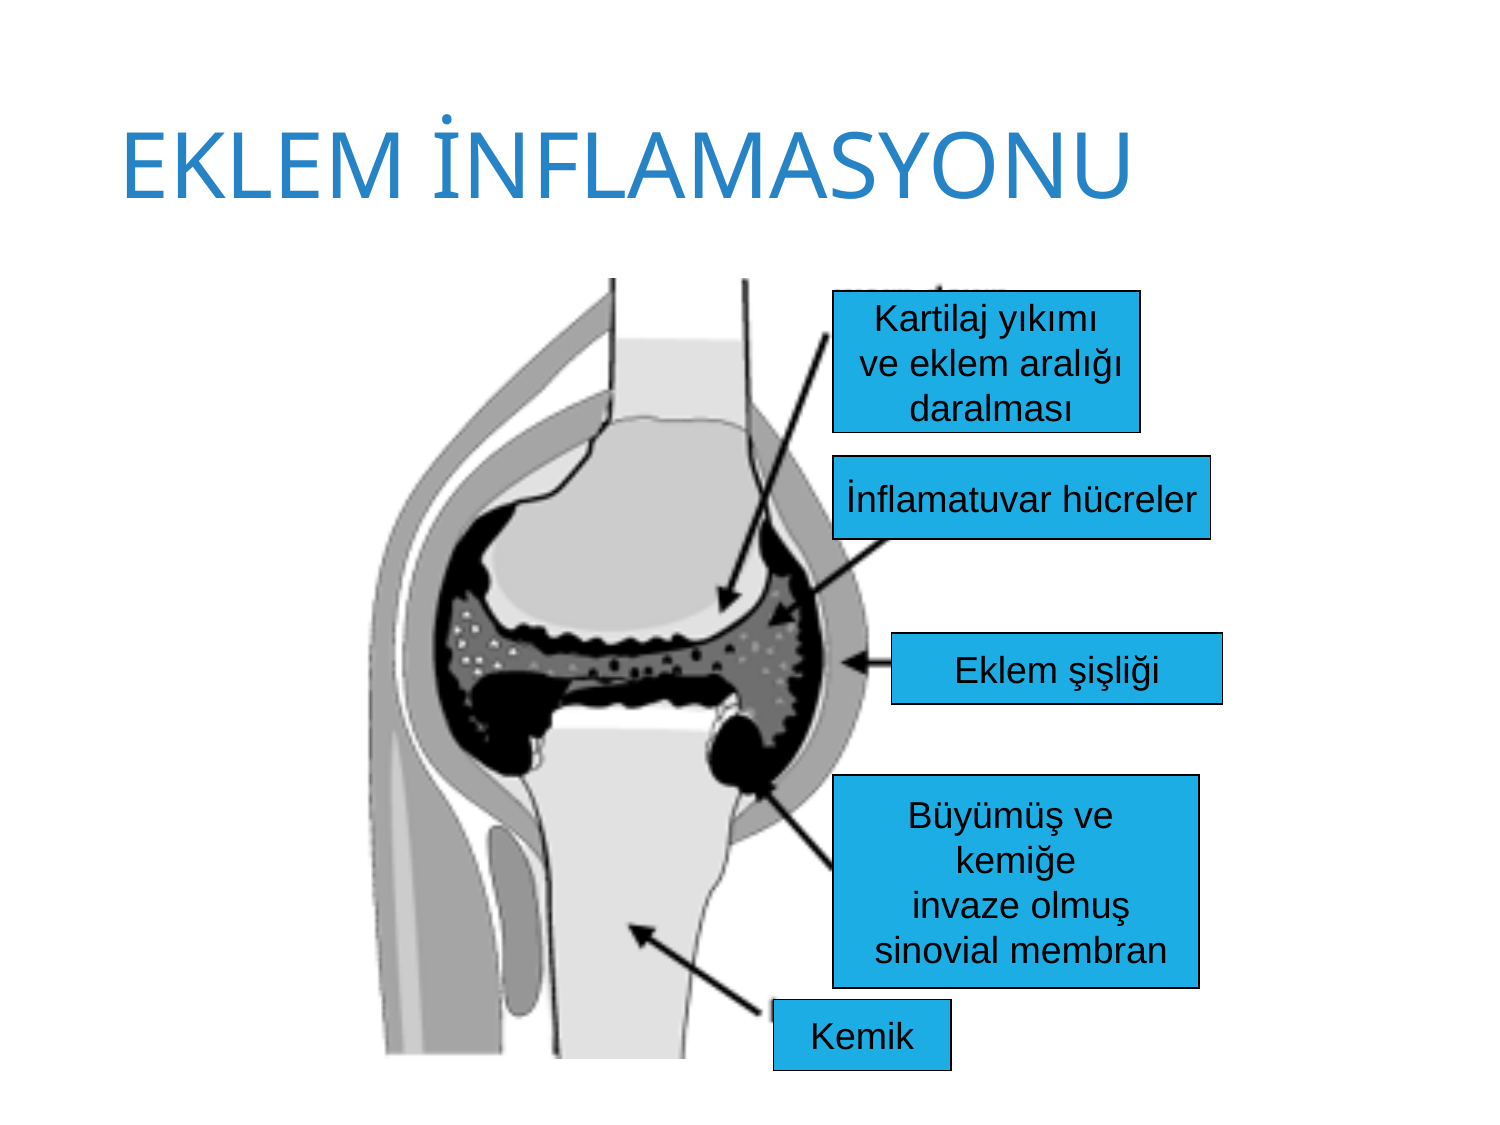

# EKLEM İNFLAMASYONU
Kartilaj yıkımı
 ve eklem aralığı
 daralması
İnflamatuvar hücreler
Eklem şişliği
Büyümüş ve
kemiğe
 invaze olmuş
 sinovial membran
Kemik